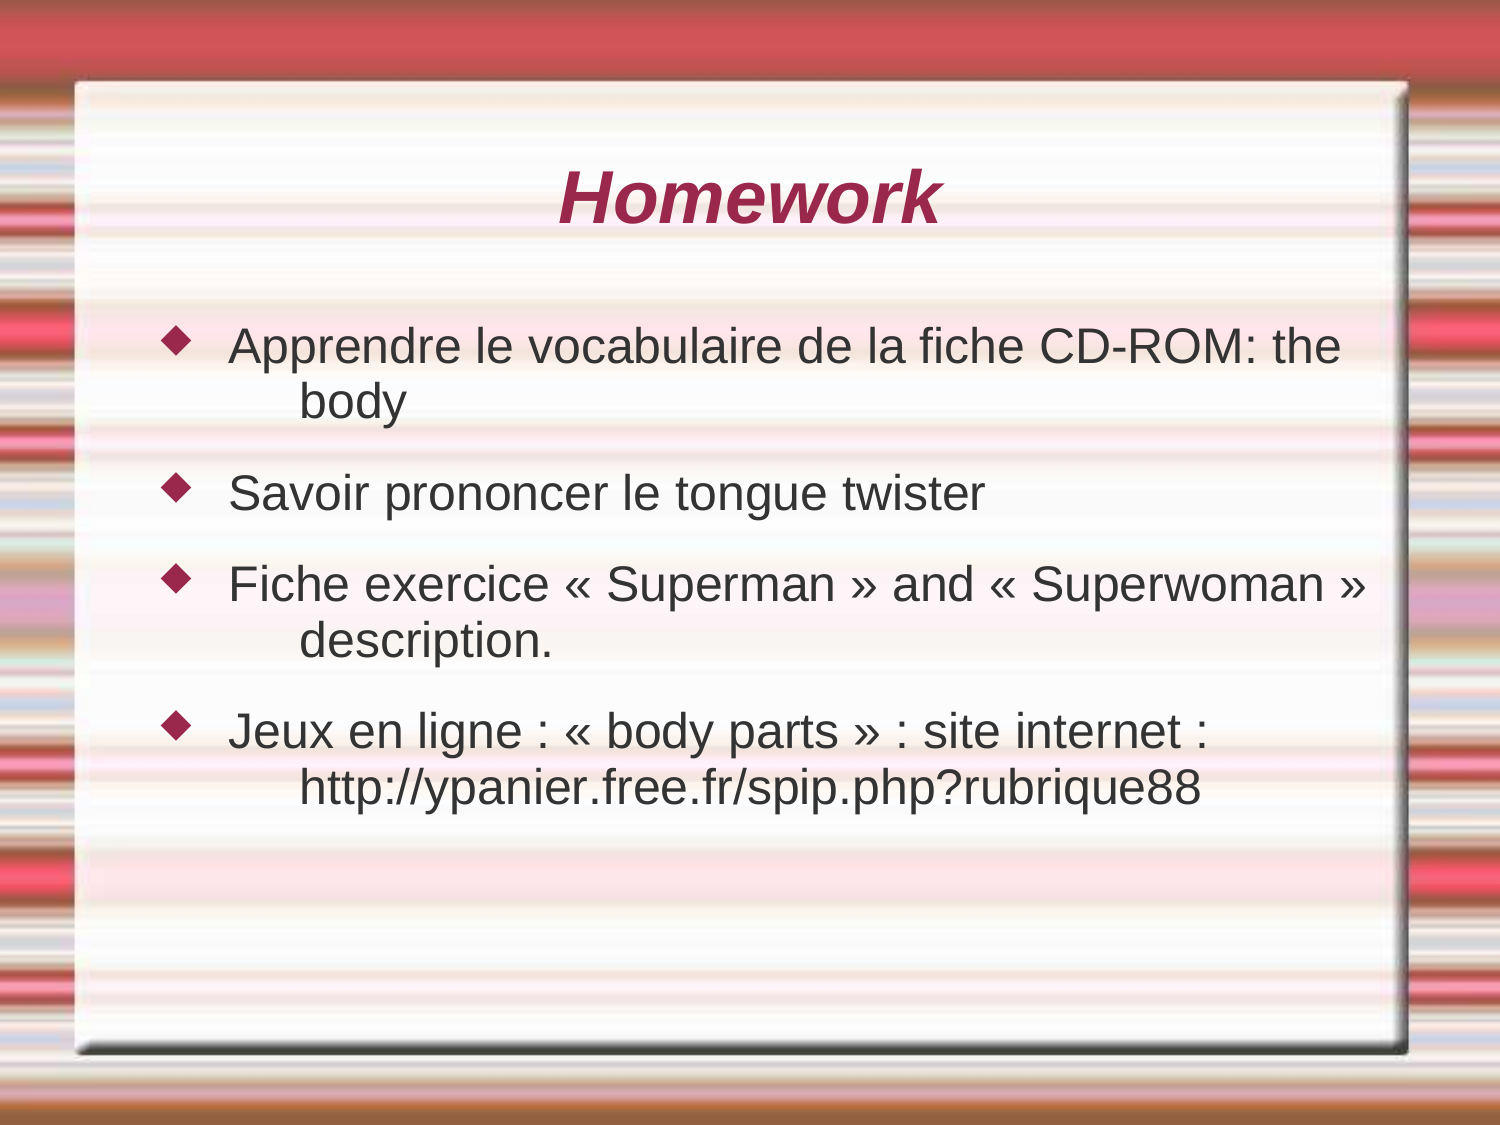

# Homework
Apprendre le vocabulaire de la fiche CD-ROM: the body
Savoir prononcer le tongue twister
Fiche exercice « Superman » and « Superwoman » description.
Jeux en ligne : « body parts » : site internet : http://ypanier.free.fr/spip.php?rubrique88